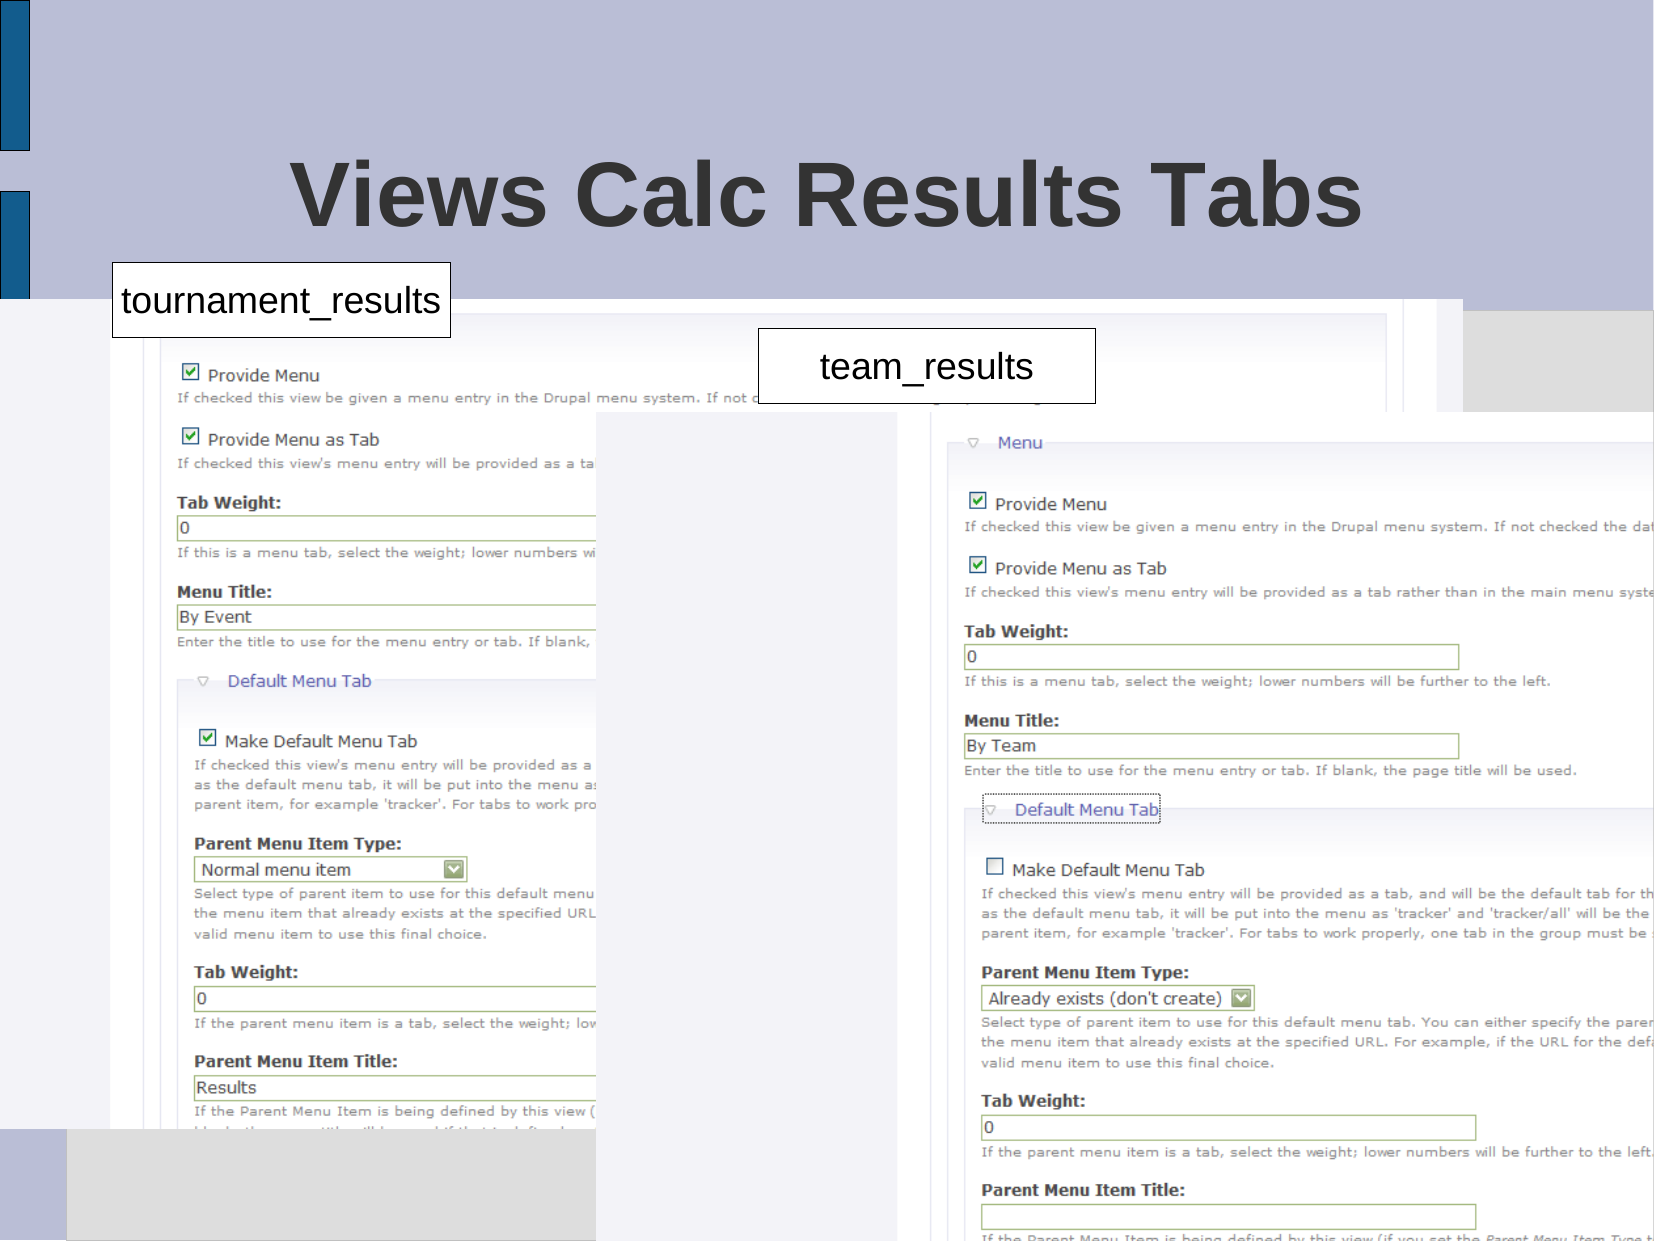

# Views Calc Results Tabs
tournament_results
team_results